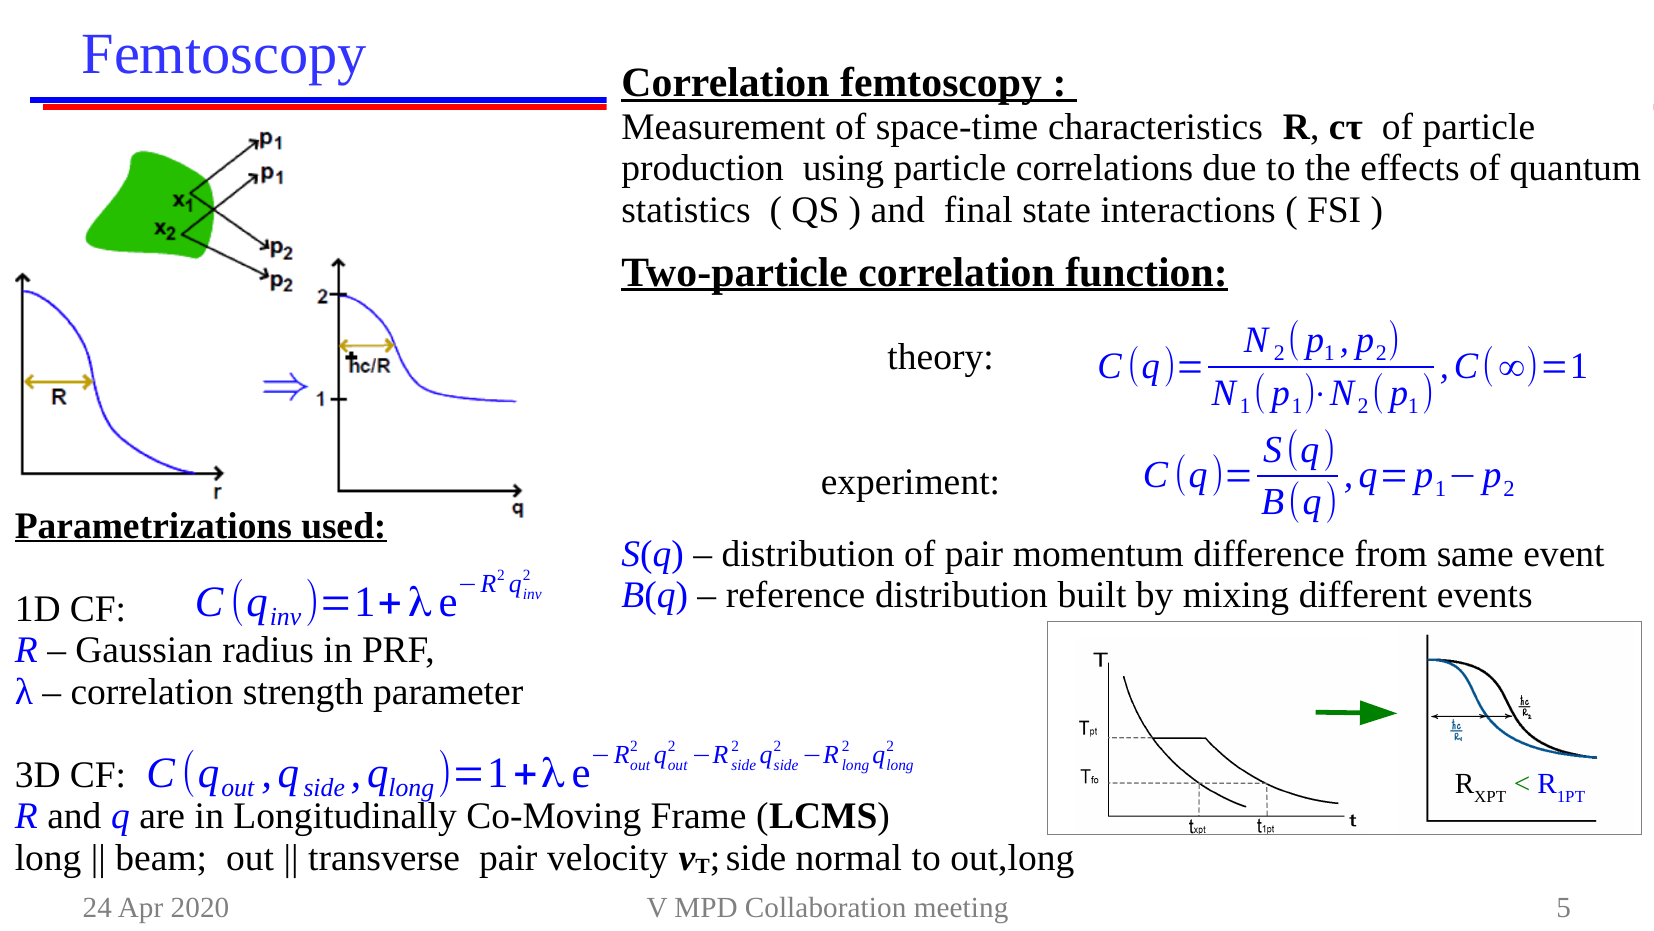

# Femtoscopy
Correlation femtoscopy :
Measurement of space-time characteristics R, cτ of particle production using particle correlations due to the effects of quantum statistics ( QS ) and final state interactions ( FSI )
Two-particle correlation function:
 theory:
 experiment:
S(q) – distribution of pair momentum difference from same event
B(q) – reference distribution built by mixing different events
Parametrizations used:
1D CF:
R – Gaussian radius in PRF,
λ – correlation strength parameter
3D CF:
R and q are in Longitudinally Co-Moving Frame (LCMS)
long || beam; out || transverse pair velocity vT; side normal to out,long
RXPT < R1PT
24 Apr 2020
V MPD Collaboration meeting
5